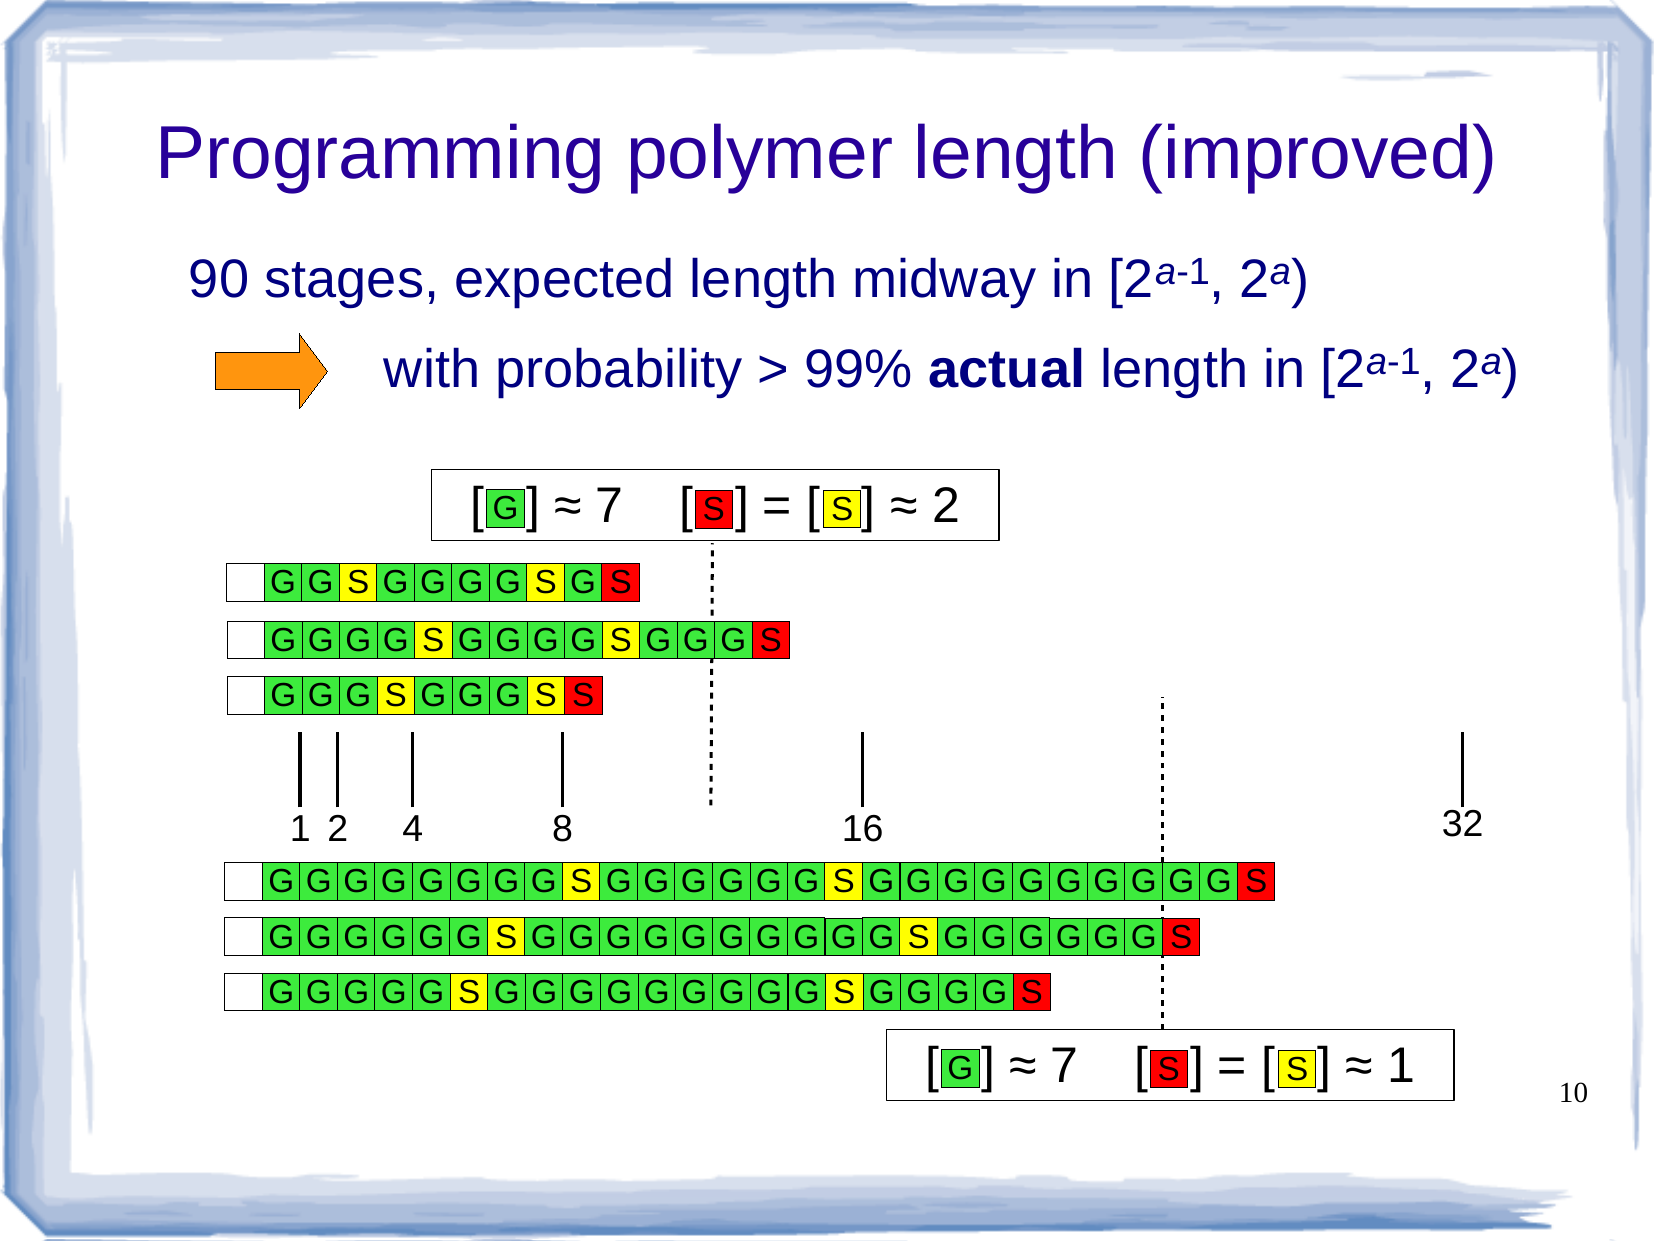

Programming polymer length (improved)
# 90 stages, expected length midway in [2a-1, 2a)
 with probability > 99% actual length in [2a-1, 2a)
[ ] ≈ 7 [ ] = [ ] ≈ 2
G
S
S
G
G
S
G
G
G
G
S
G
S
G
G
G
G
S
G
G
G
S
G
G
S
G
G
G
G
G
S
G
G
G
S
S
[ ] ≈ 7 [ ] = [ ] ≈ 1
G
S
S
32
8
16
1
2
4
G
G
G
G
G
G
G
G
G
G
G
G
S
G
S
G
G
G
G
G
G
G
G
G
G
G
S
G
G
G
G
G
G
G
G
G
G
G
S
G
G
G
G
S
G
G
G
G
G
G
G
S
G
G
G
G
G
G
G
G
G
G
S
G
G
G
G
S
G
G
G
G
S
10